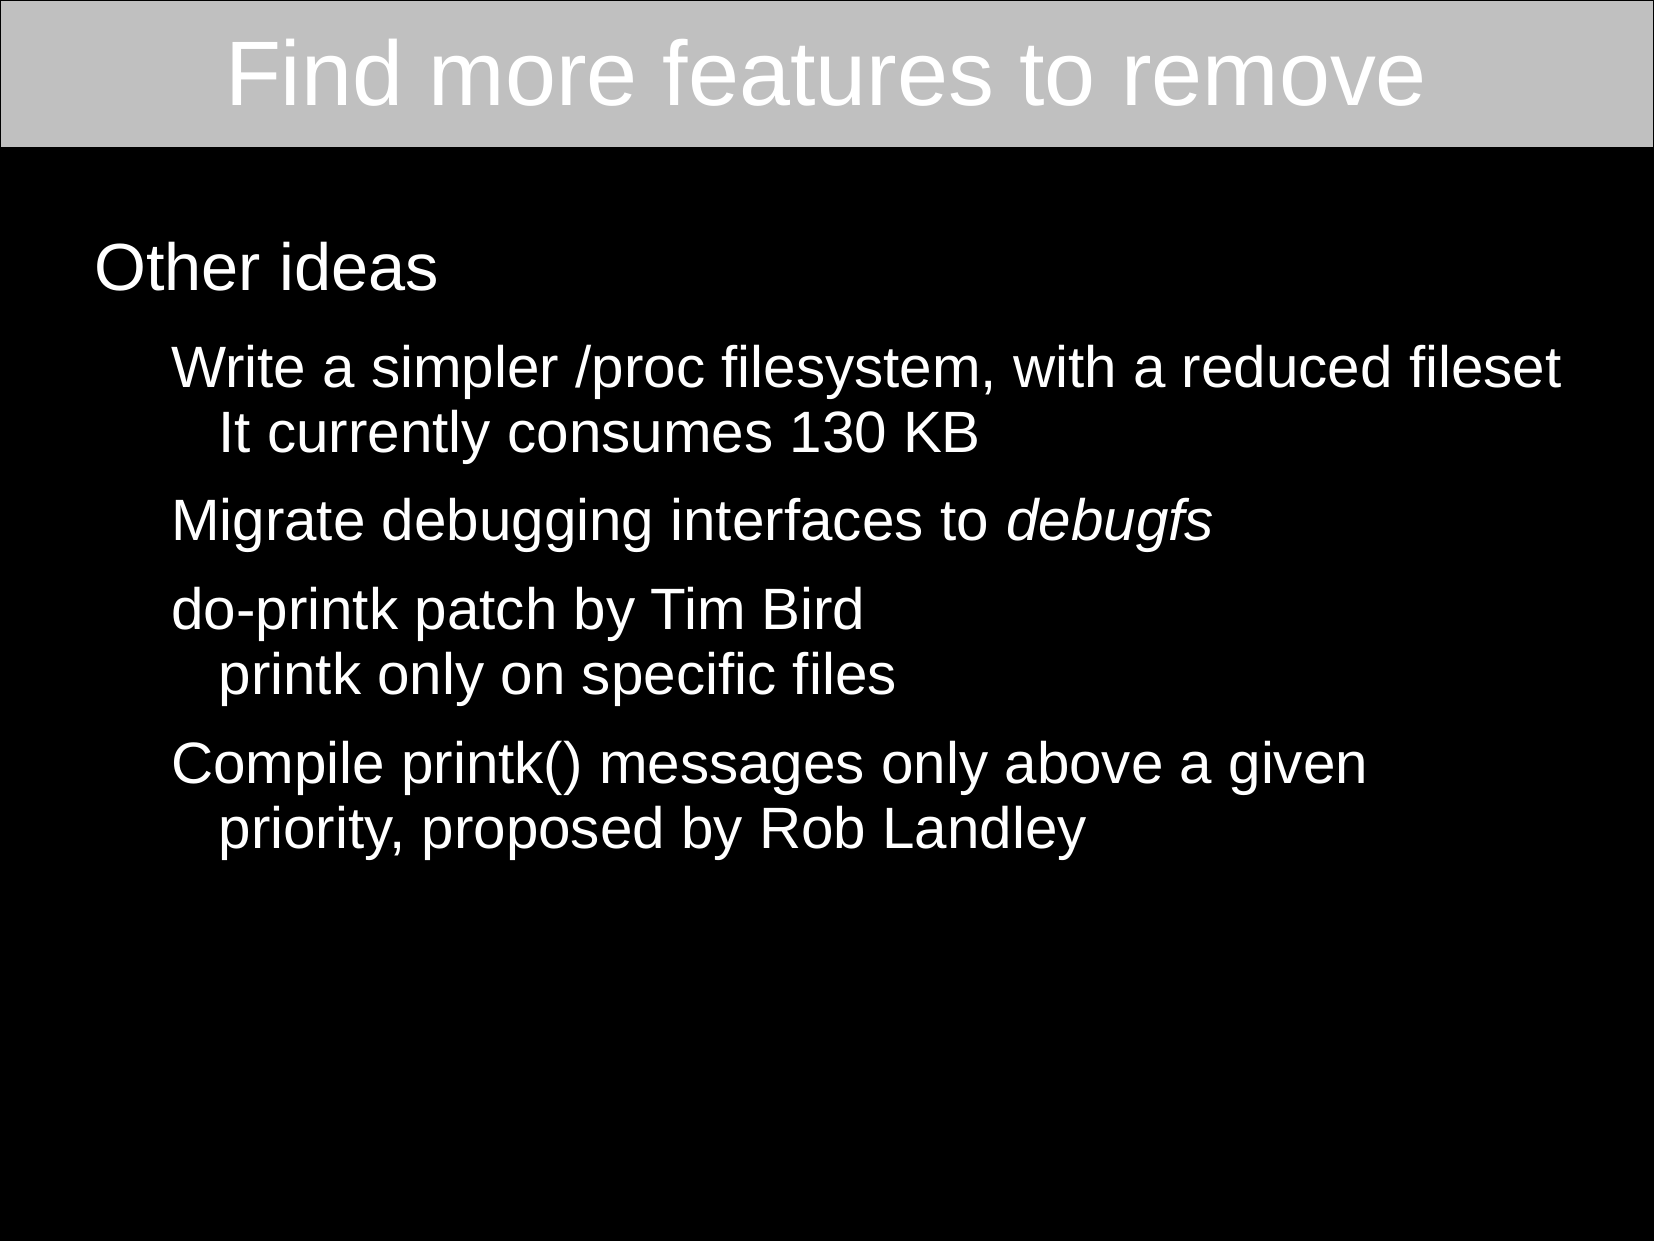

# Find more features to remove
Other ideas
Write a simpler /proc filesystem, with a reduced fileset
It currently consumes 130 KB
Migrate debugging interfaces to debugfs
do-printk patch by Tim Bird
printk only on specific files
Compile printk() messages only above a given priority, proposed by Rob Landley